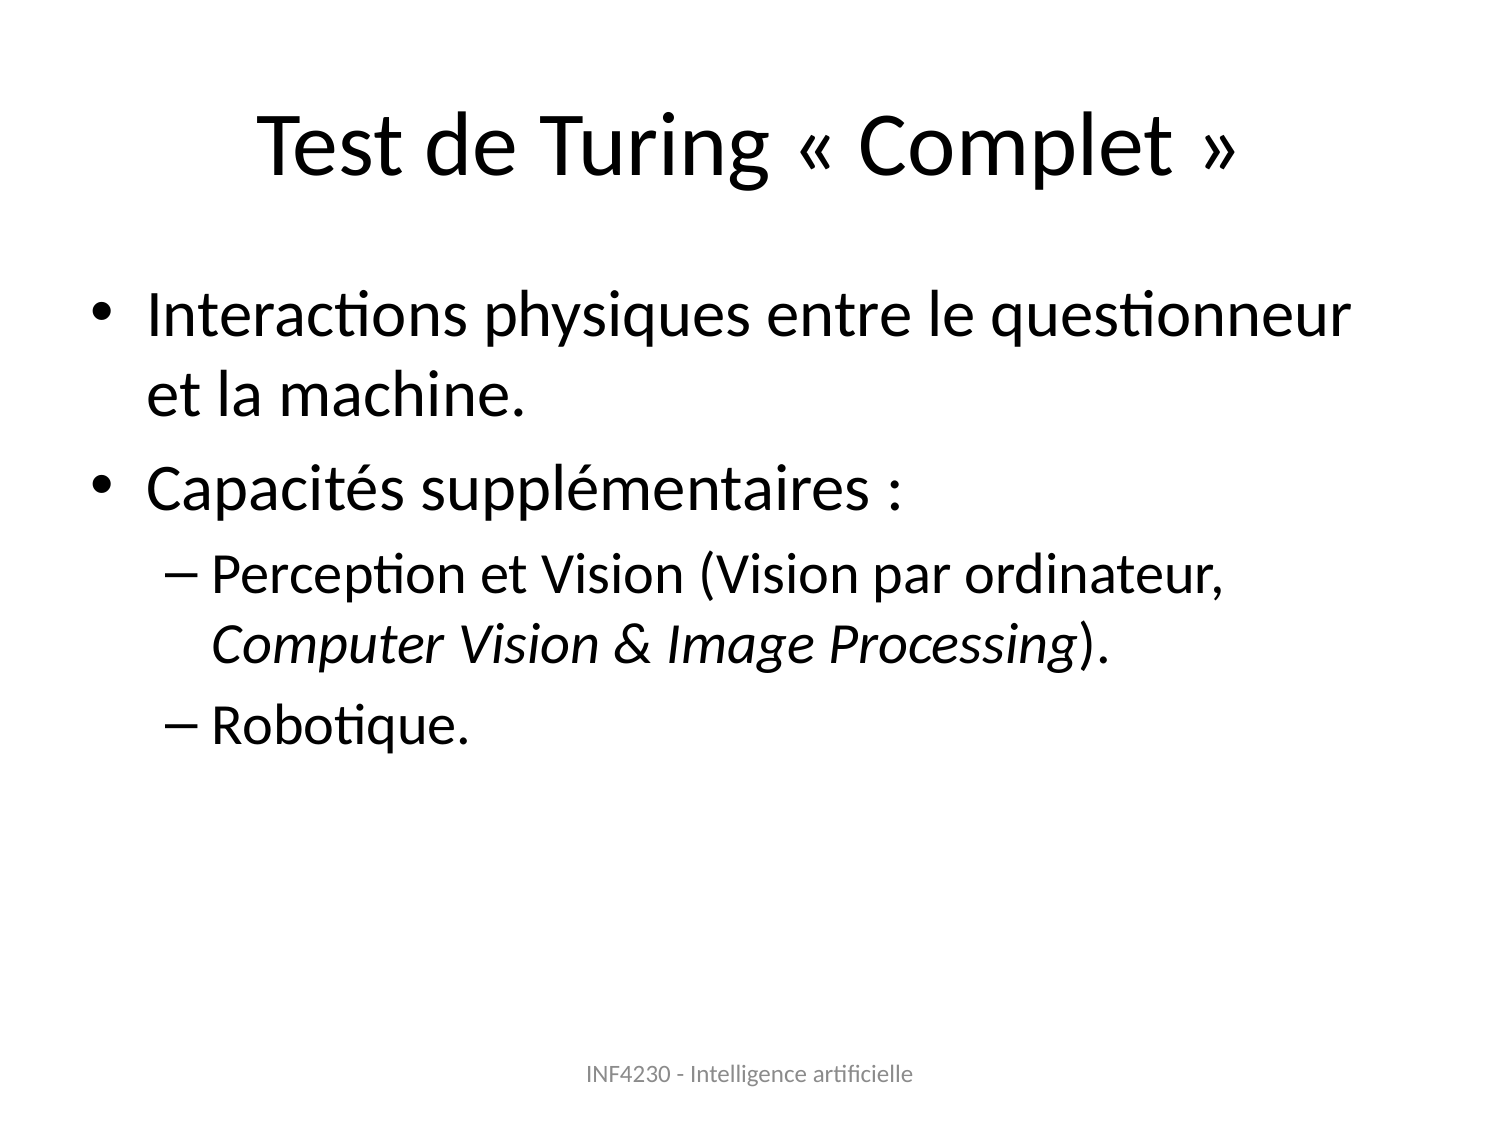

# Test de Turing « Complet »
Interactions physiques entre le questionneur et la machine.
Capacités supplémentaires :
Perception et Vision (Vision par ordinateur, Computer Vision & Image Processing).
Robotique.
INF4230 - Intelligence artificielle